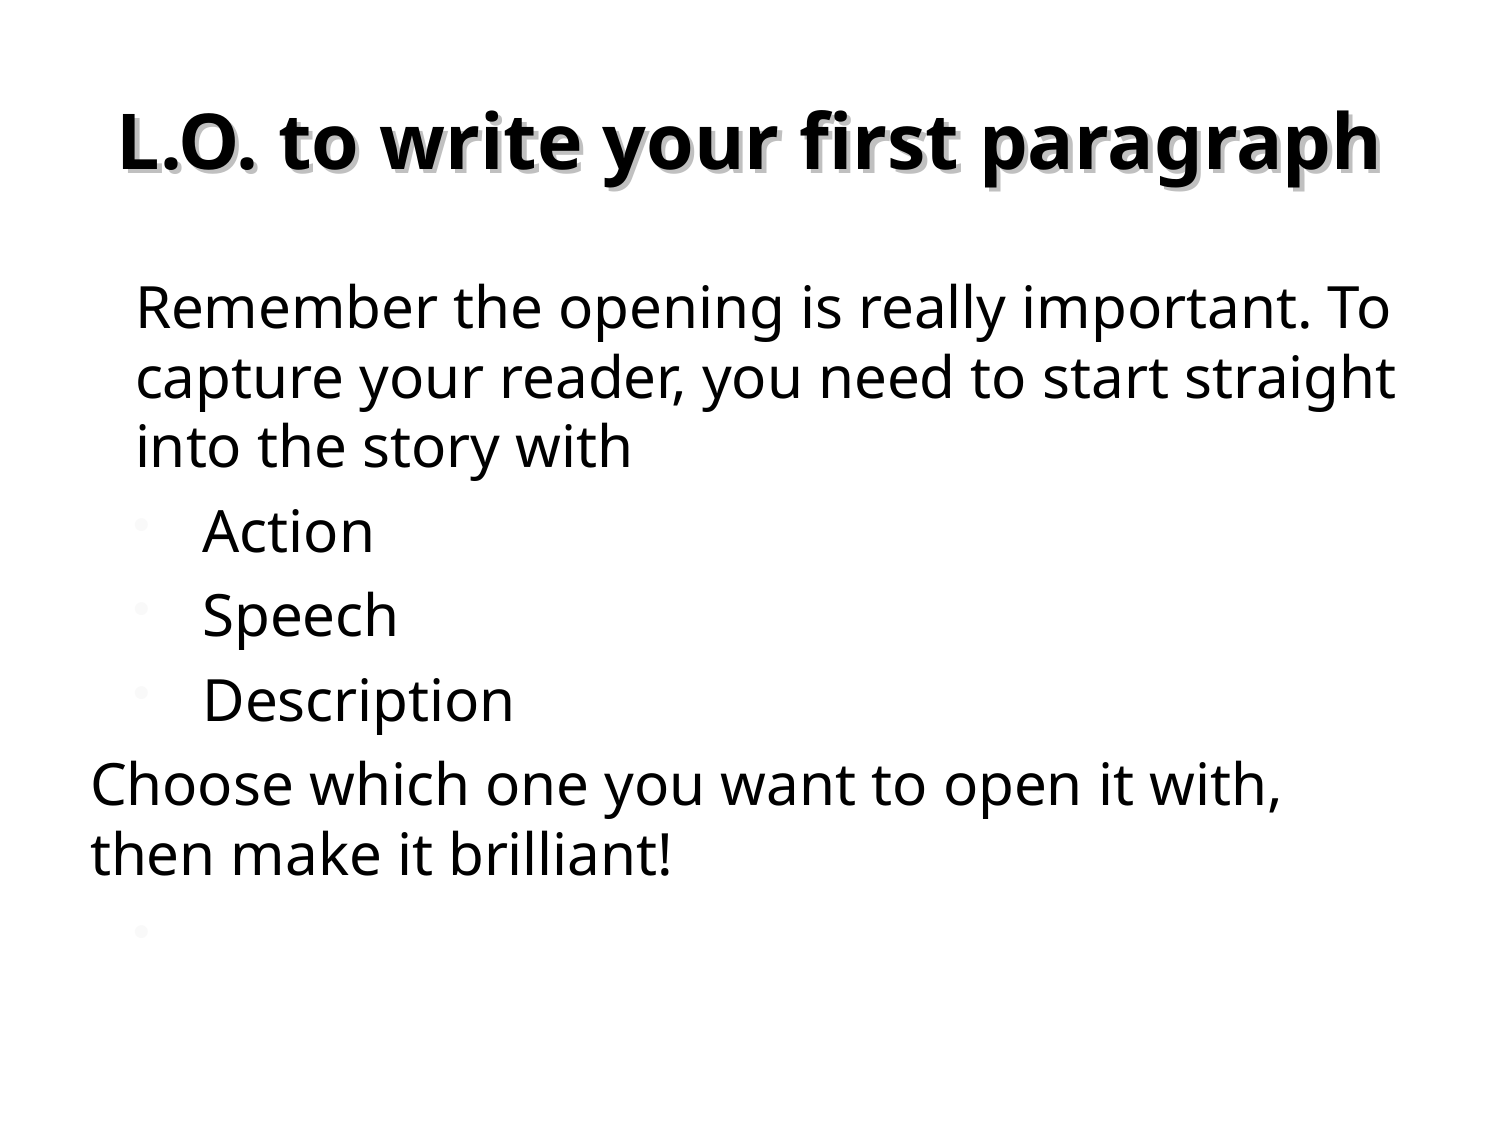

# L.O. to write your first paragraph
Remember the opening is really important. To capture your reader, you need to start straight into the story with
Action
Speech
Description
Choose which one you want to open it with, then make it brilliant!